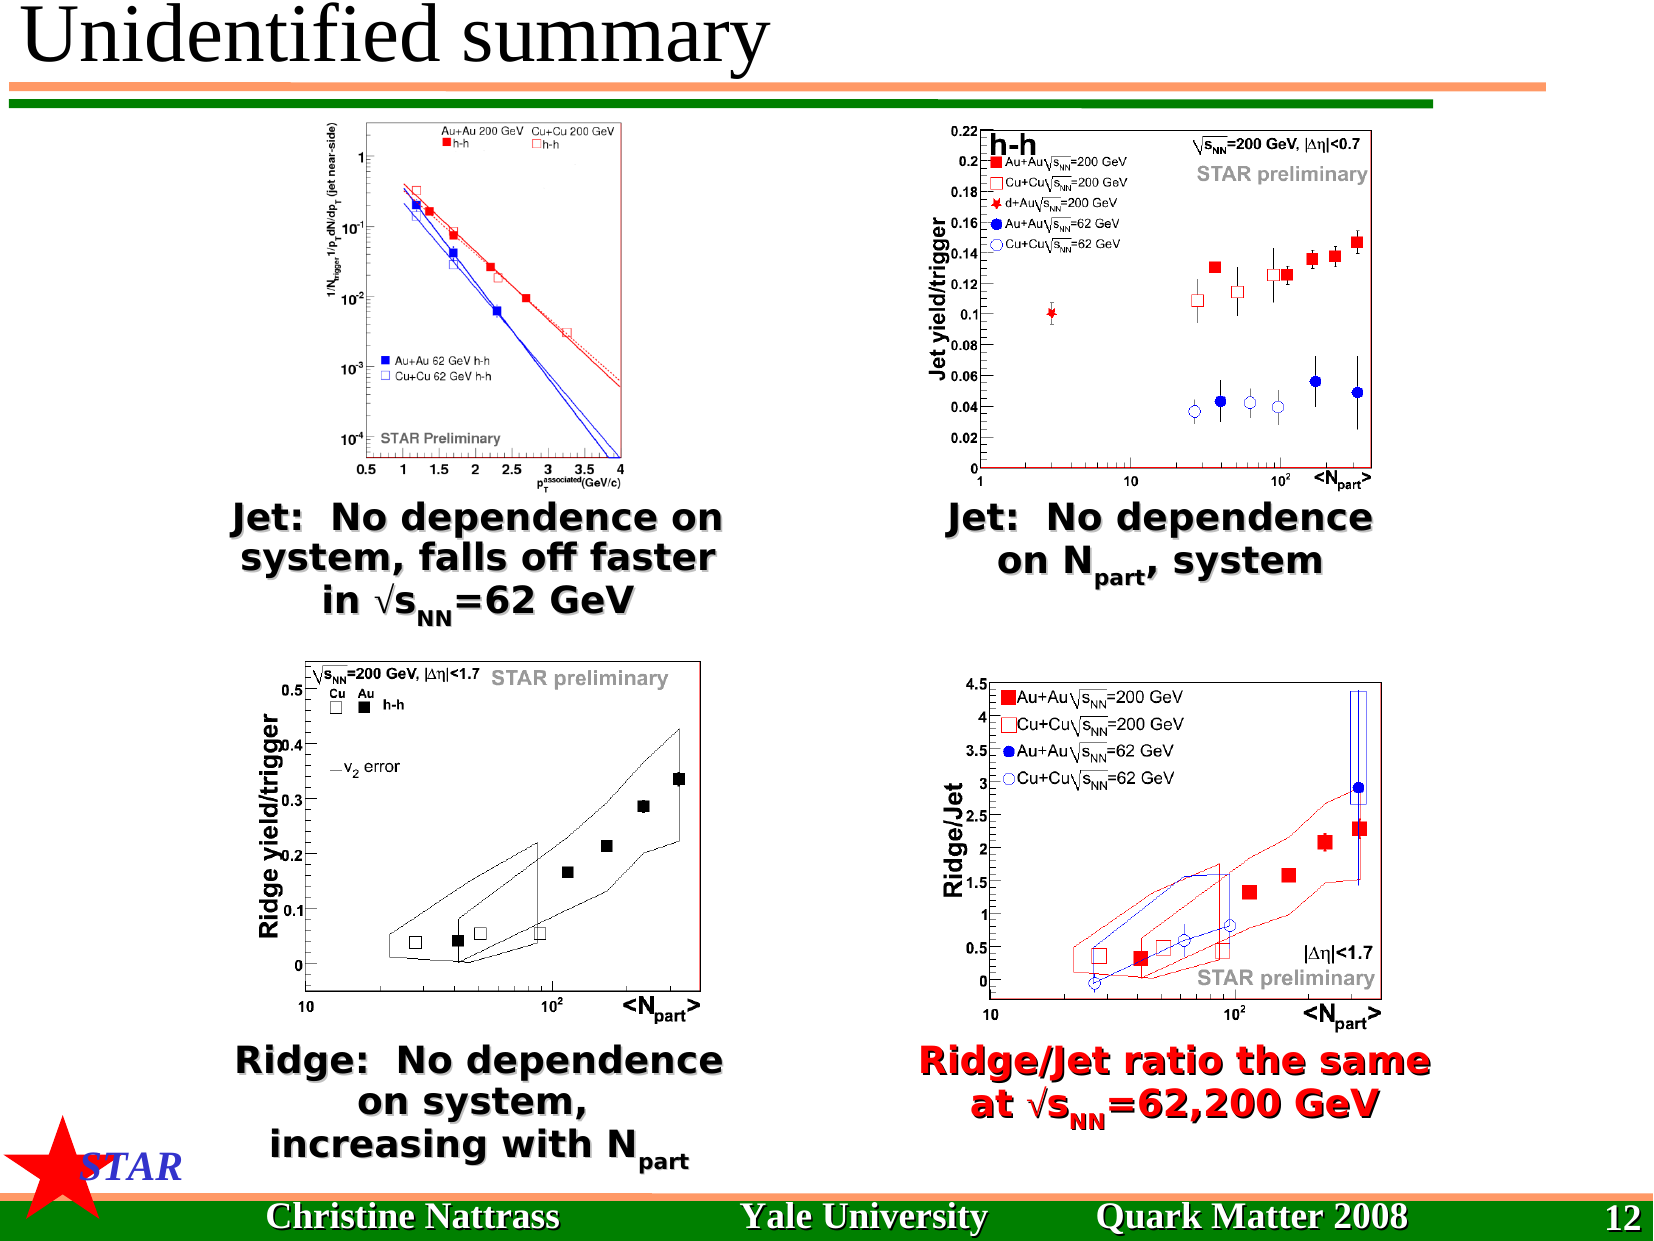

Unidentified summary
Jet: No dependence on system, falls off faster in √sNN=62 GeV
Jet: No dependence
on Npart, system
Ridge: No dependence
on system,
increasing with Npart
Ridge/Jet ratio the same at √sNN=62,200 GeV